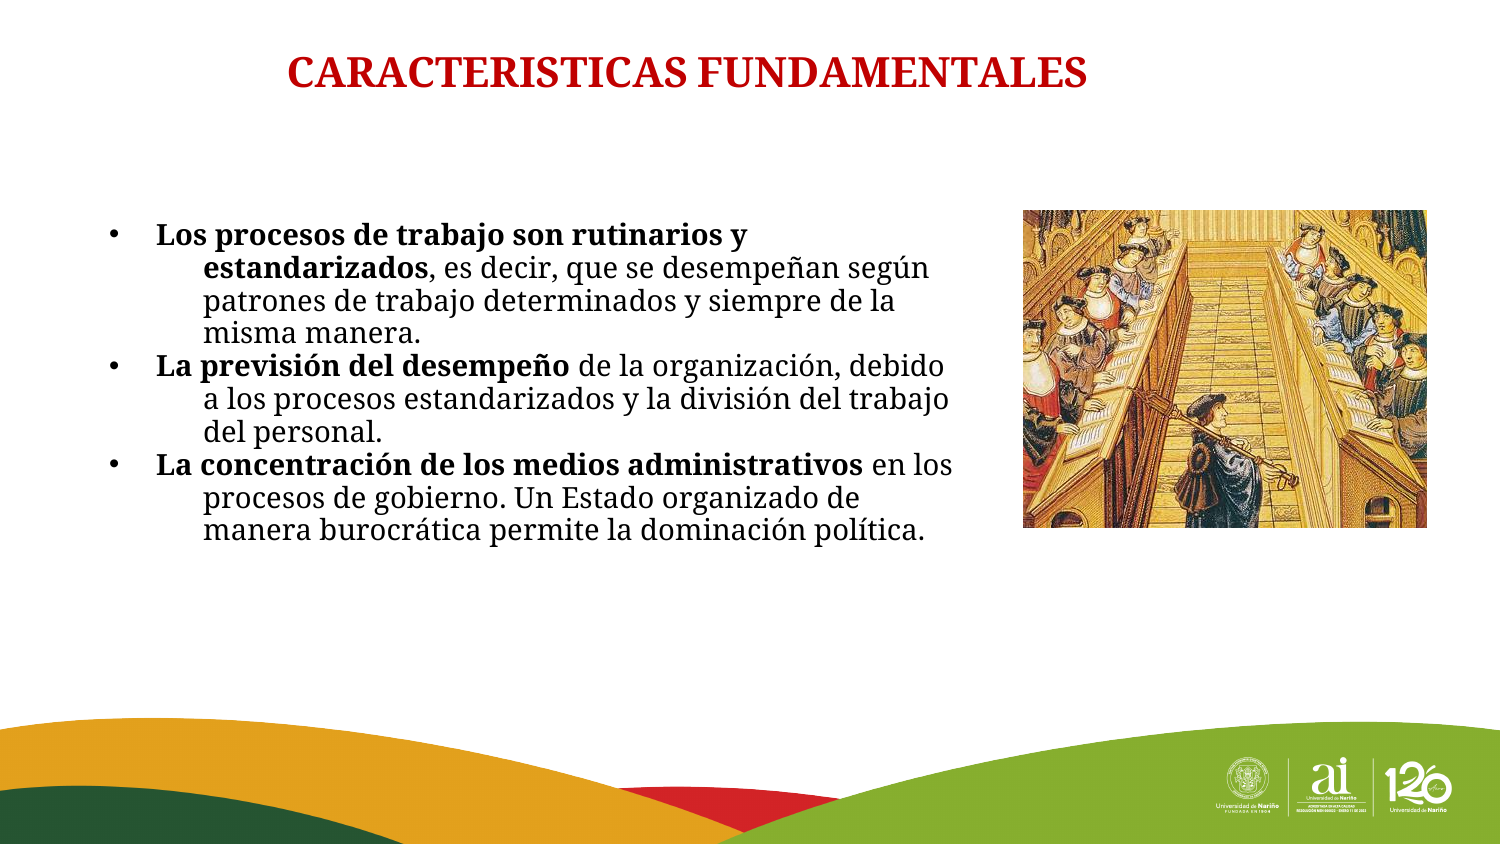

CARACTERISTICAS FUNDAMENTALES
Los procesos de trabajo son rutinarios y estandarizados, es decir, que se desempeñan según patrones de trabajo determinados y siempre de la misma manera.​
La previsión del desempeño de la organización, debido a los procesos estandarizados y la división del trabajo del personal.​
La concentración de los medios administrativos en los procesos de gobierno. Un Estado organizado de manera burocrática permite la dominación política.​
​